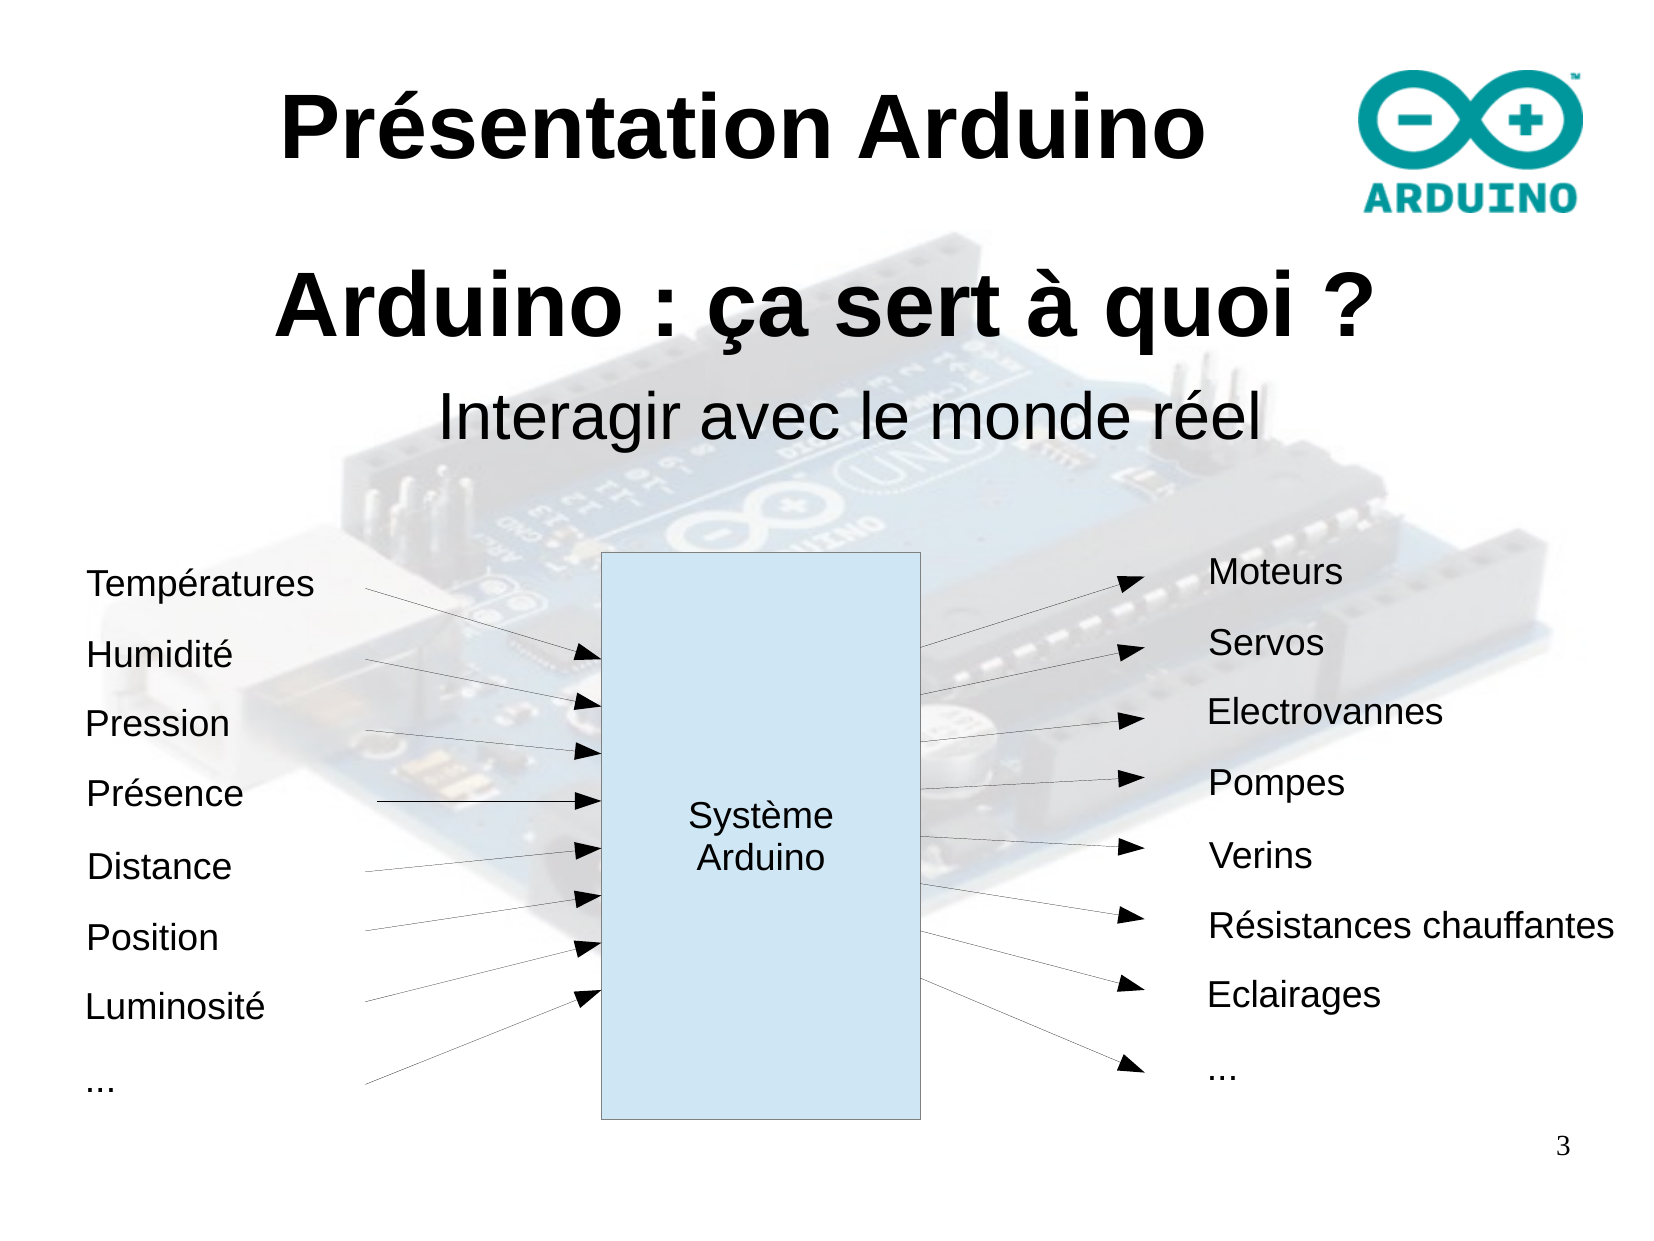

Présentation Arduino
Arduino : ça sert à quoi ?
# Interagir avec le monde réel
Moteurs
Système
Arduino
Températures
Servos
Humidité
Electrovannes
Pression
Pompes
Présence
Verins
Distance
Résistances chauffantes
Position
Eclairages
Luminosité
...
...
3